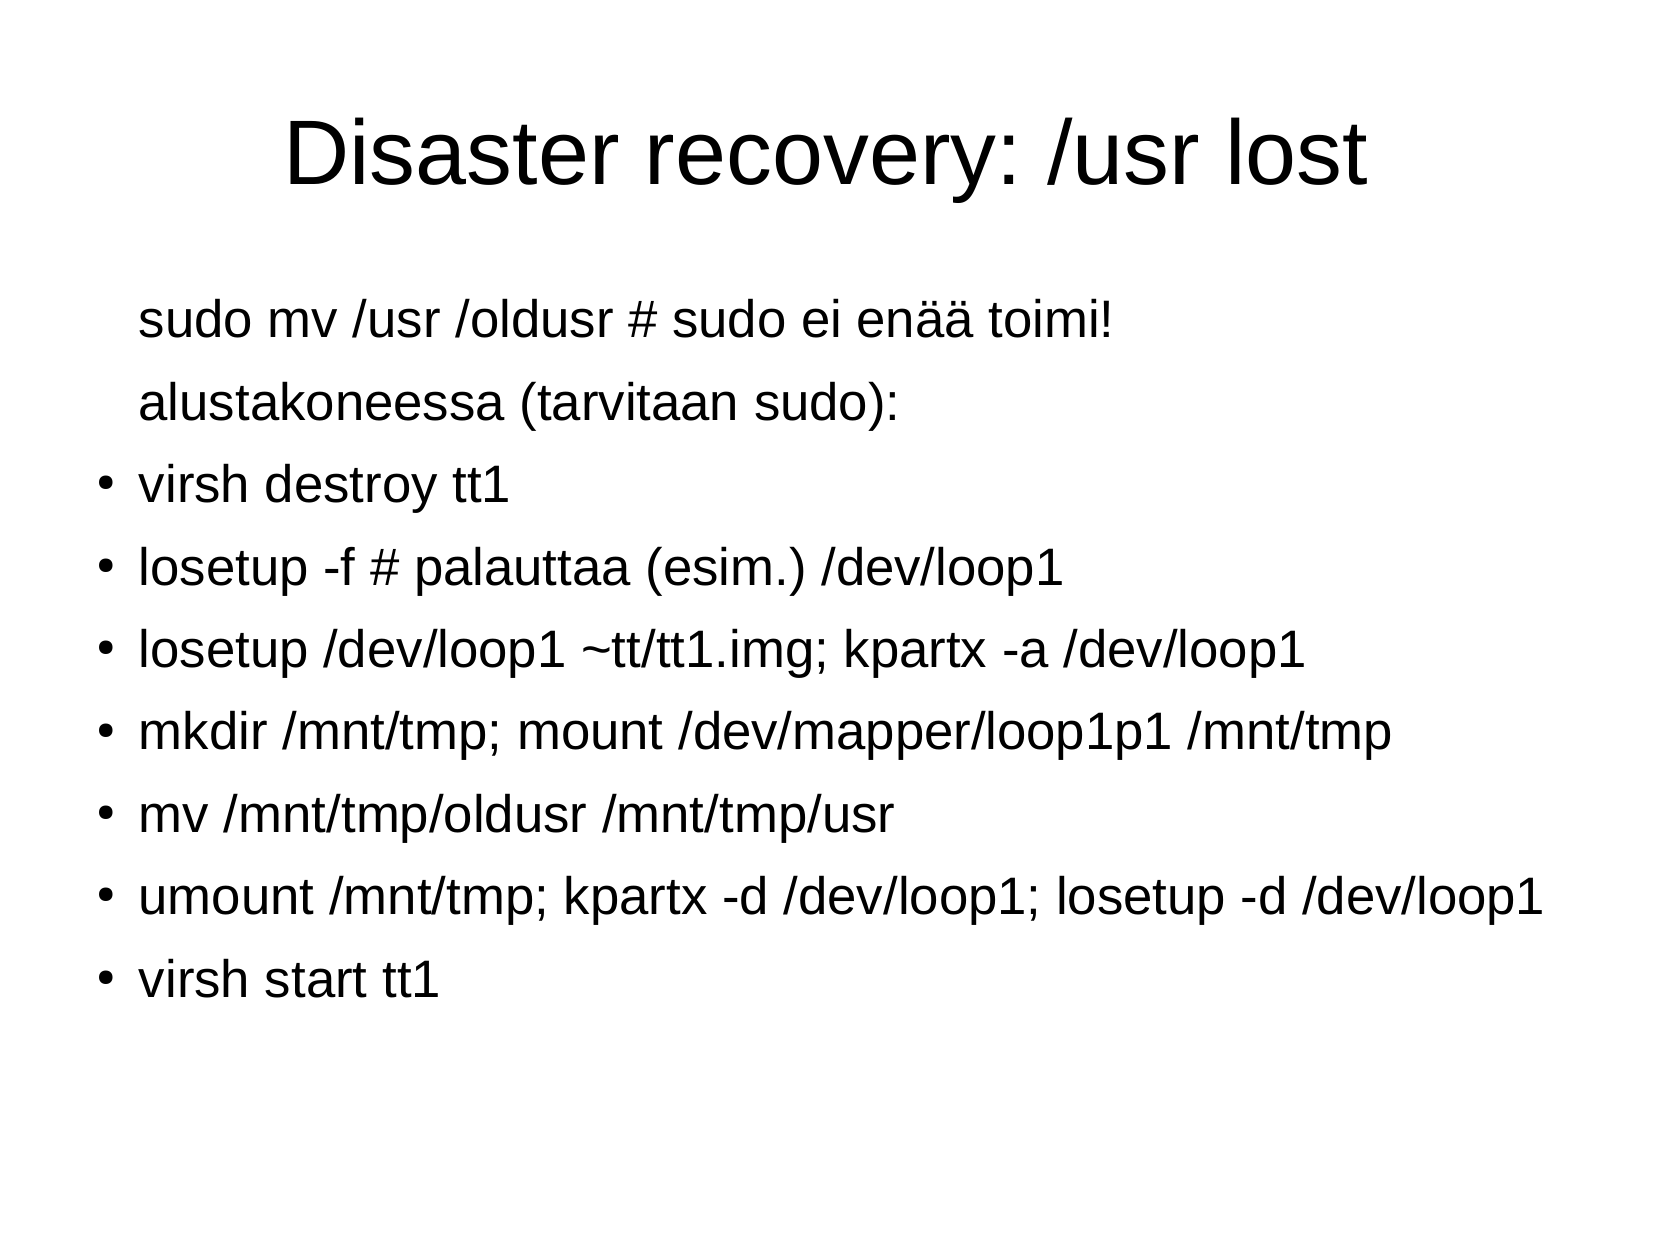

# Disaster recovery: /usr lost
sudo mv /usr /oldusr # sudo ei enää toimi!
alustakoneessa (tarvitaan sudo):
virsh destroy tt1
losetup -f # palauttaa (esim.) /dev/loop1
losetup /dev/loop1 ~tt/tt1.img; kpartx -a /dev/loop1
mkdir /mnt/tmp; mount /dev/mapper/loop1p1 /mnt/tmp
mv /mnt/tmp/oldusr /mnt/tmp/usr
umount /mnt/tmp; kpartx -d /dev/loop1; losetup -d /dev/loop1
virsh start tt1